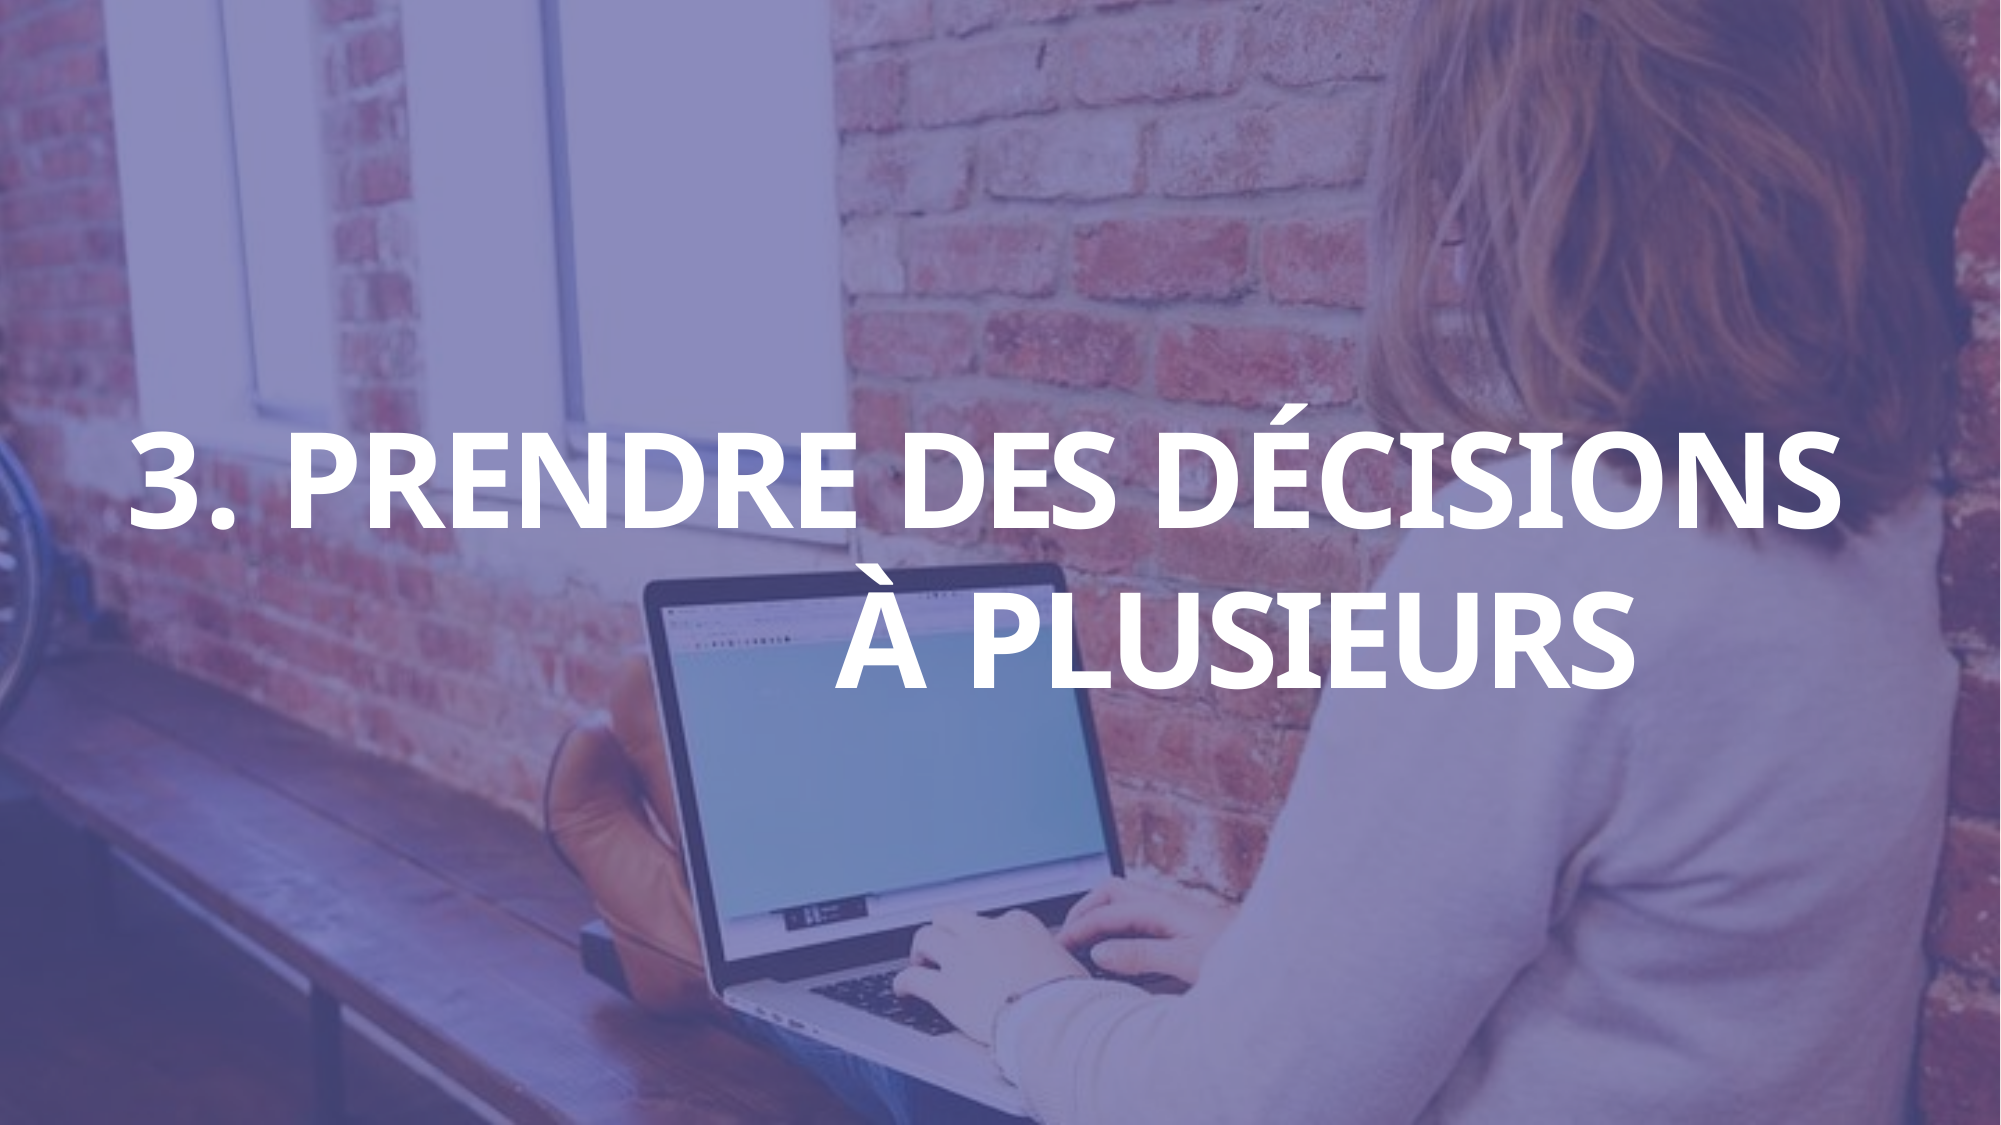

# 3. PRENDRE DES DÉCISIONS À PLUSIEURS